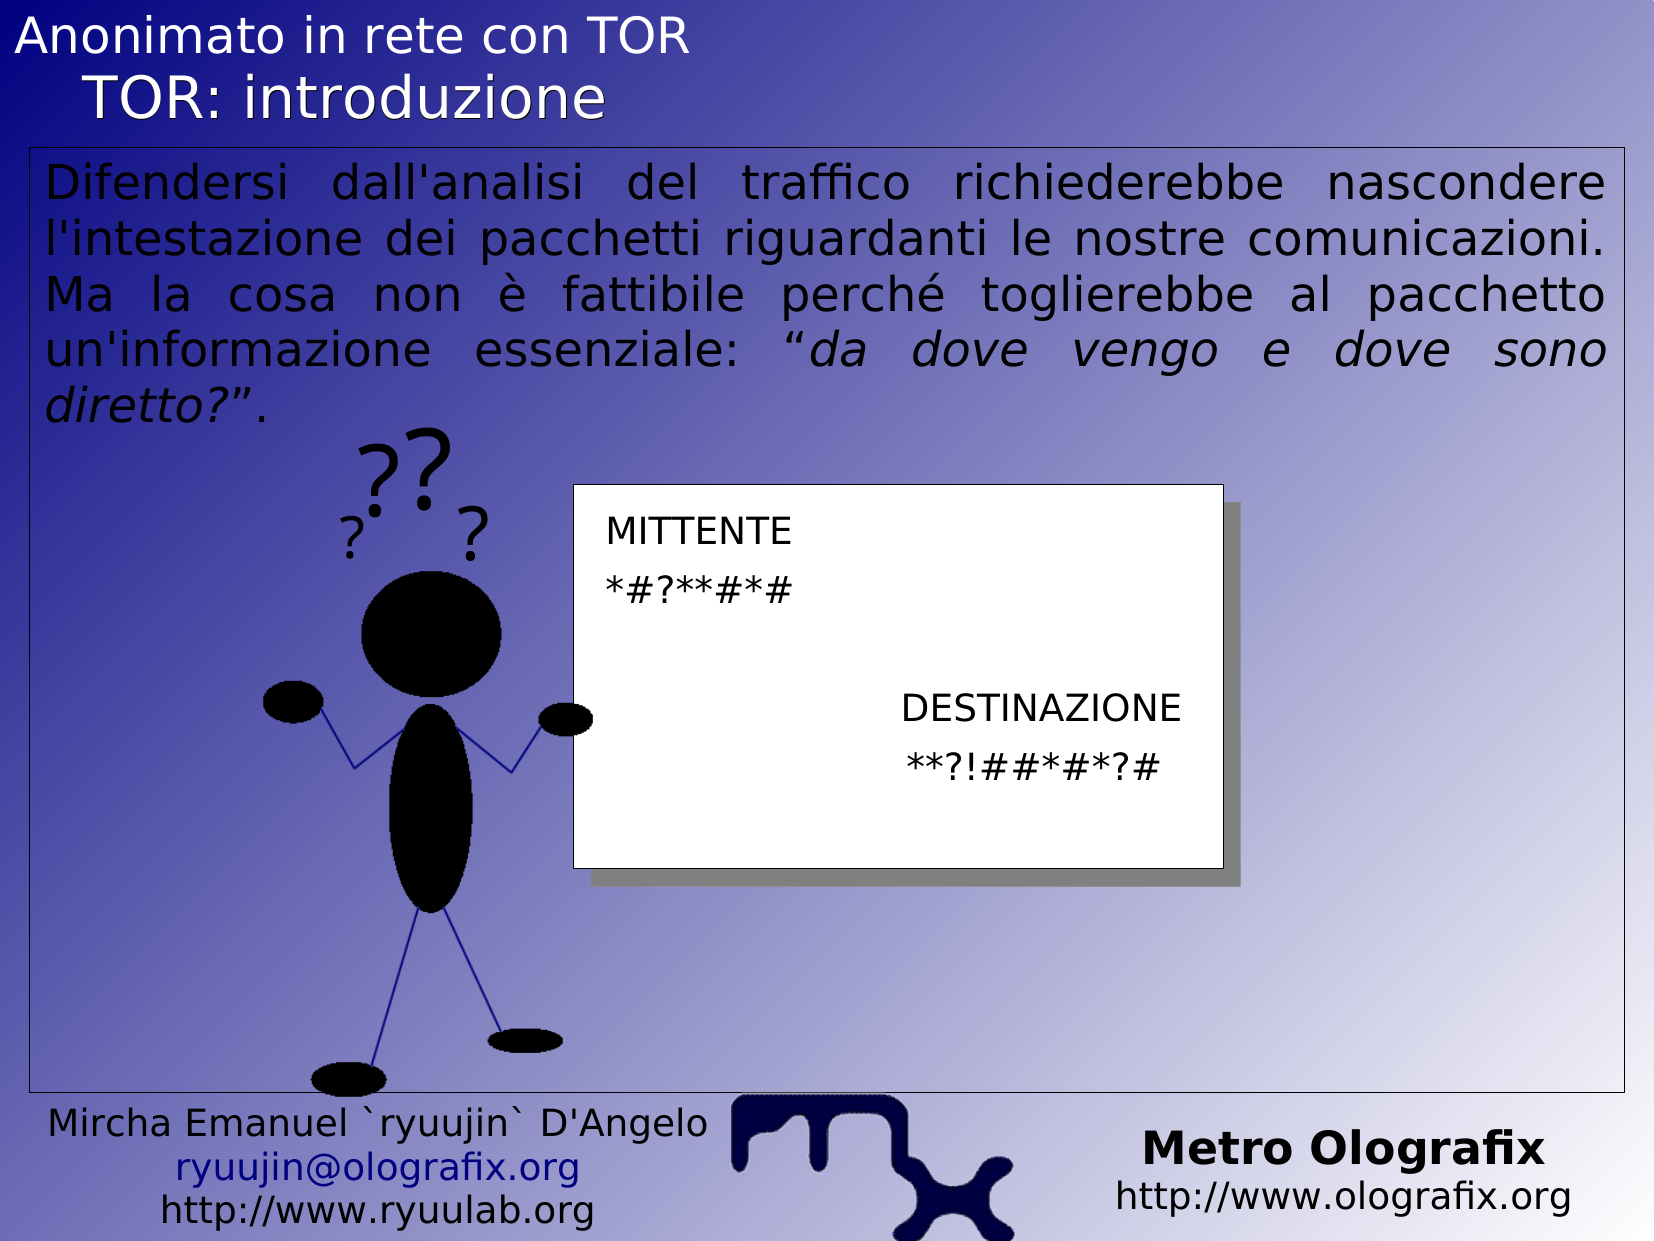

Anonimato in rete con TOR
# TOR: introduzione
Difendersi dall'analisi del traffico richiederebbe nascondere l'intestazione dei pacchetti riguardanti le nostre comunicazioni. Ma la cosa non è fattibile perché toglierebbe al pacchetto un'informazione essenziale: “da dove vengo e dove sono diretto?”.
?
?
?
?
MITTENTE
*#?**#*#
DESTINAZIONE
**?!##*#*?#
Mircha Emanuel `ryuujin` D'Angelo
ryuujin@olografix.org
http://www.ryuulab.org
Metro Olografix
http://www.olografix.org